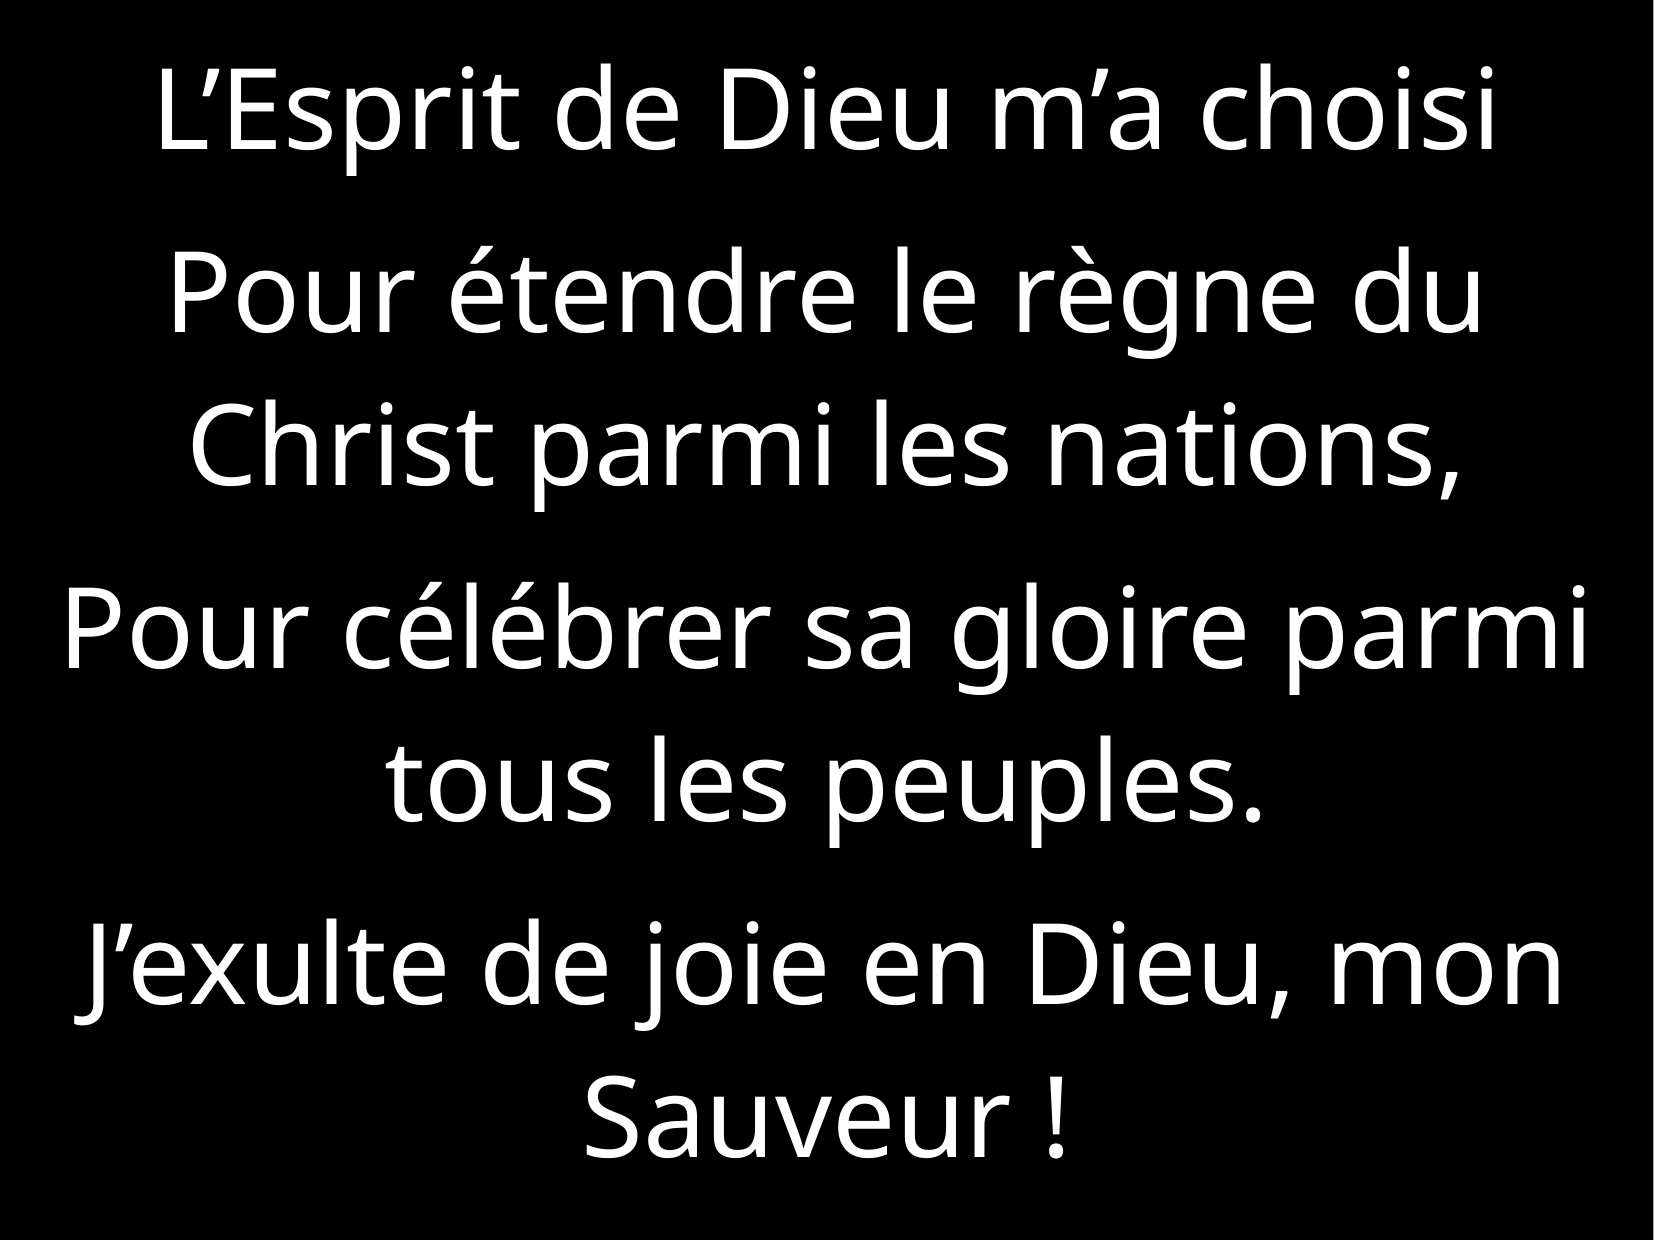

# L’Esprit de Dieu m’a choisi
Pour étendre le règne du Christ parmi les nations,
Pour célébrer sa gloire parmi tous les peuples.
J’exulte de joie en Dieu, mon Sauveur !